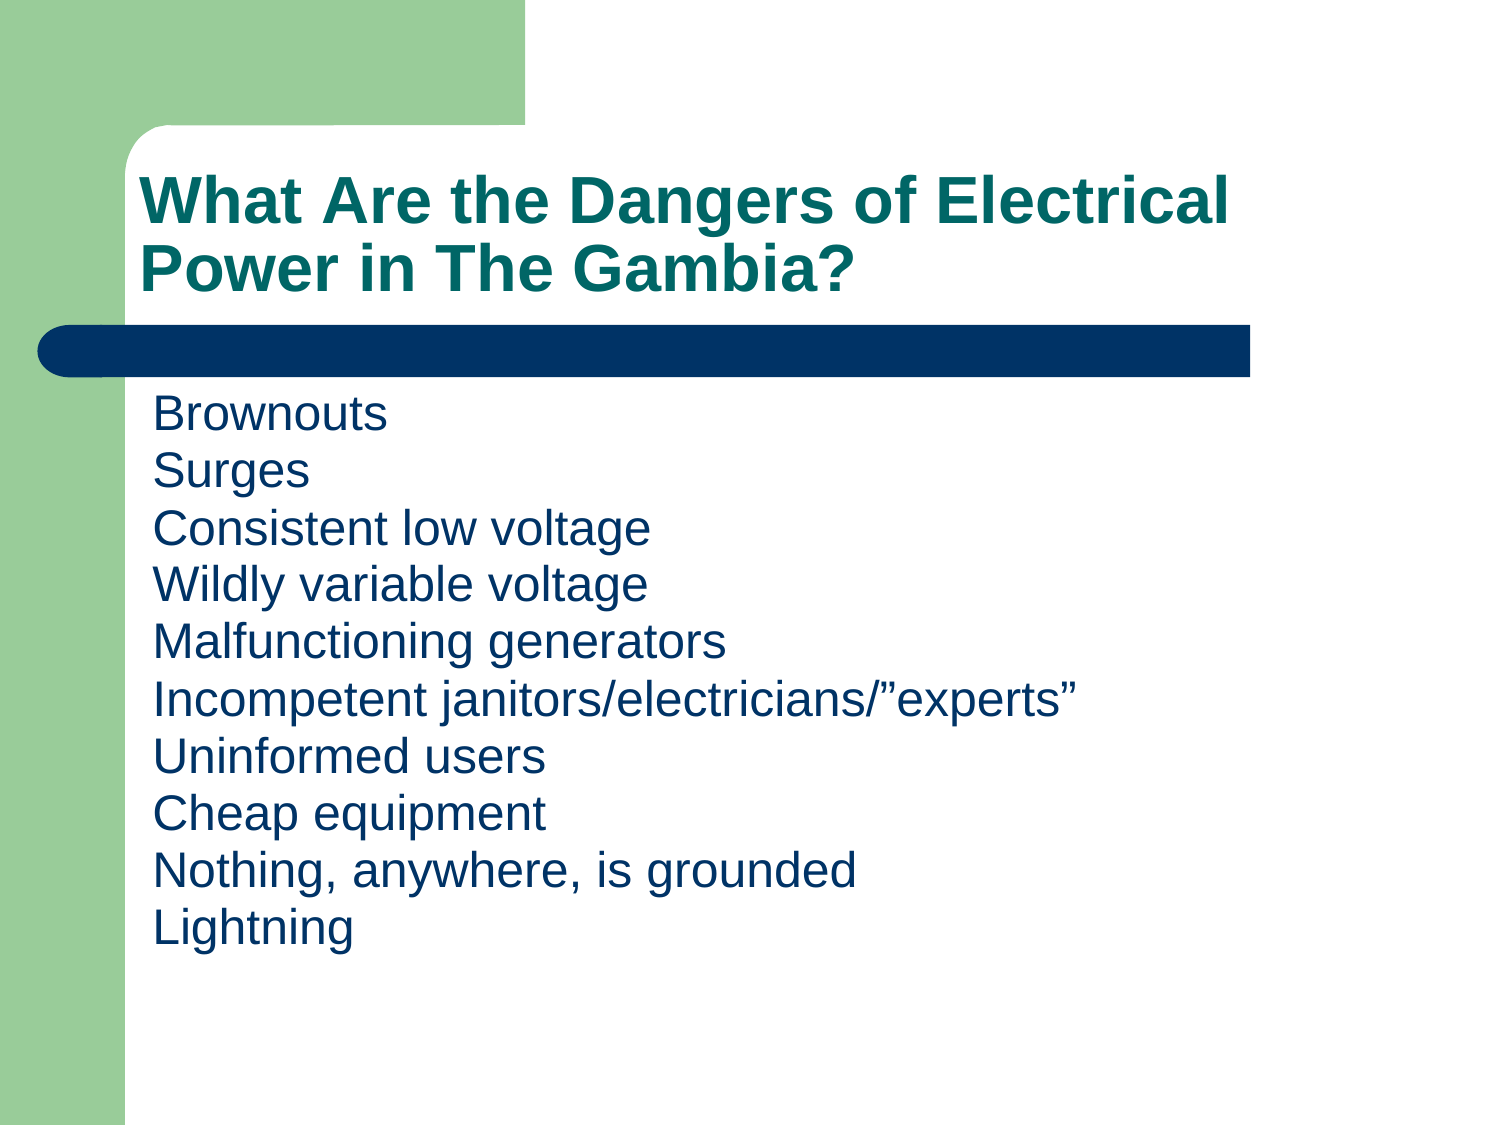

# What Are the Dangers of Electrical Power in The Gambia?
Brownouts
Surges
Consistent low voltage
Wildly variable voltage
Malfunctioning generators
Incompetent janitors/electricians/”experts”
Uninformed users
Cheap equipment
Nothing, anywhere, is grounded
Lightning